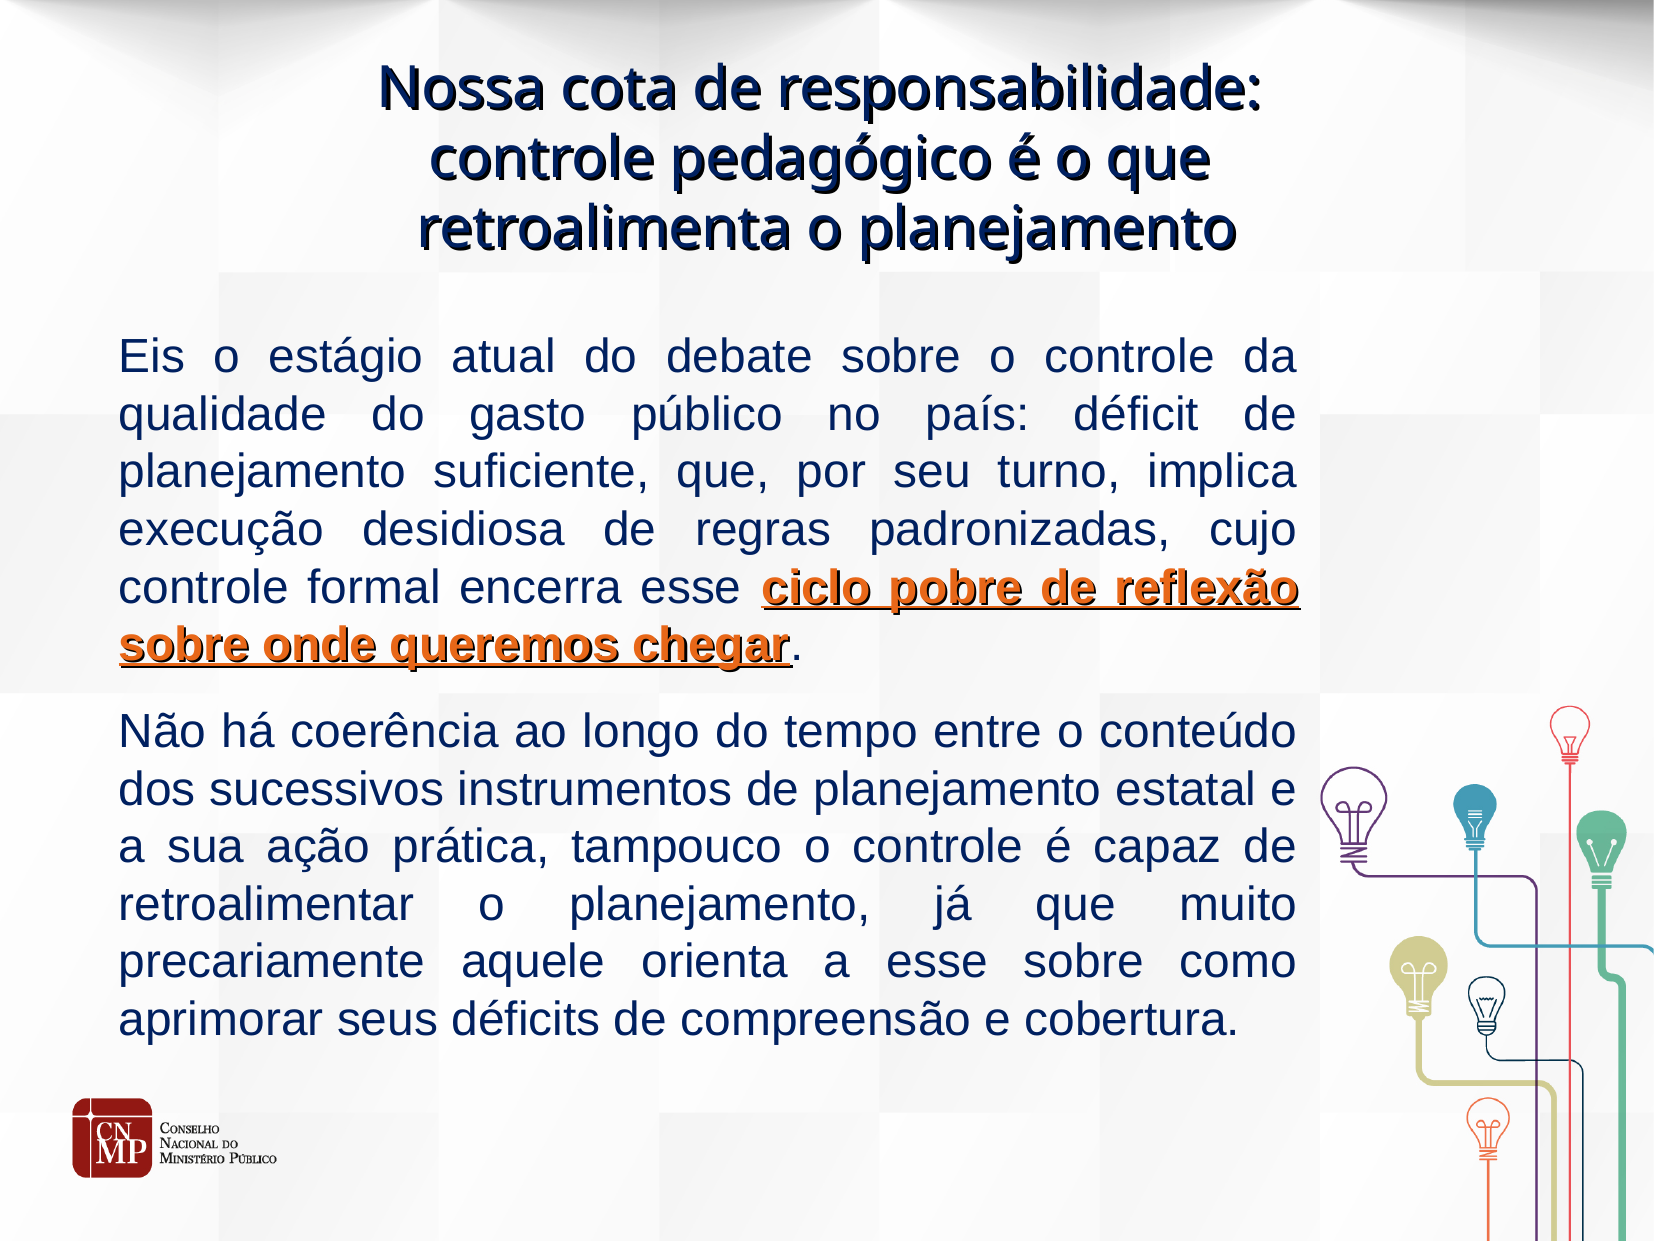

# Nossa cota de responsabilidade: controle pedagógico é o que retroalimenta o planejamento
Eis o estágio atual do debate sobre o controle da qualidade do gasto público no país: déficit de planejamento suficiente, que, por seu turno, implica execução desidiosa de regras padronizadas, cujo controle formal encerra esse ciclo pobre de reflexão sobre onde queremos chegar.
Não há coerência ao longo do tempo entre o conteúdo dos sucessivos instrumentos de planejamento estatal e a sua ação prática, tampouco o controle é capaz de retroalimentar o planejamento, já que muito precariamente aquele orienta a esse sobre como aprimorar seus déficits de compreensão e cobertura.